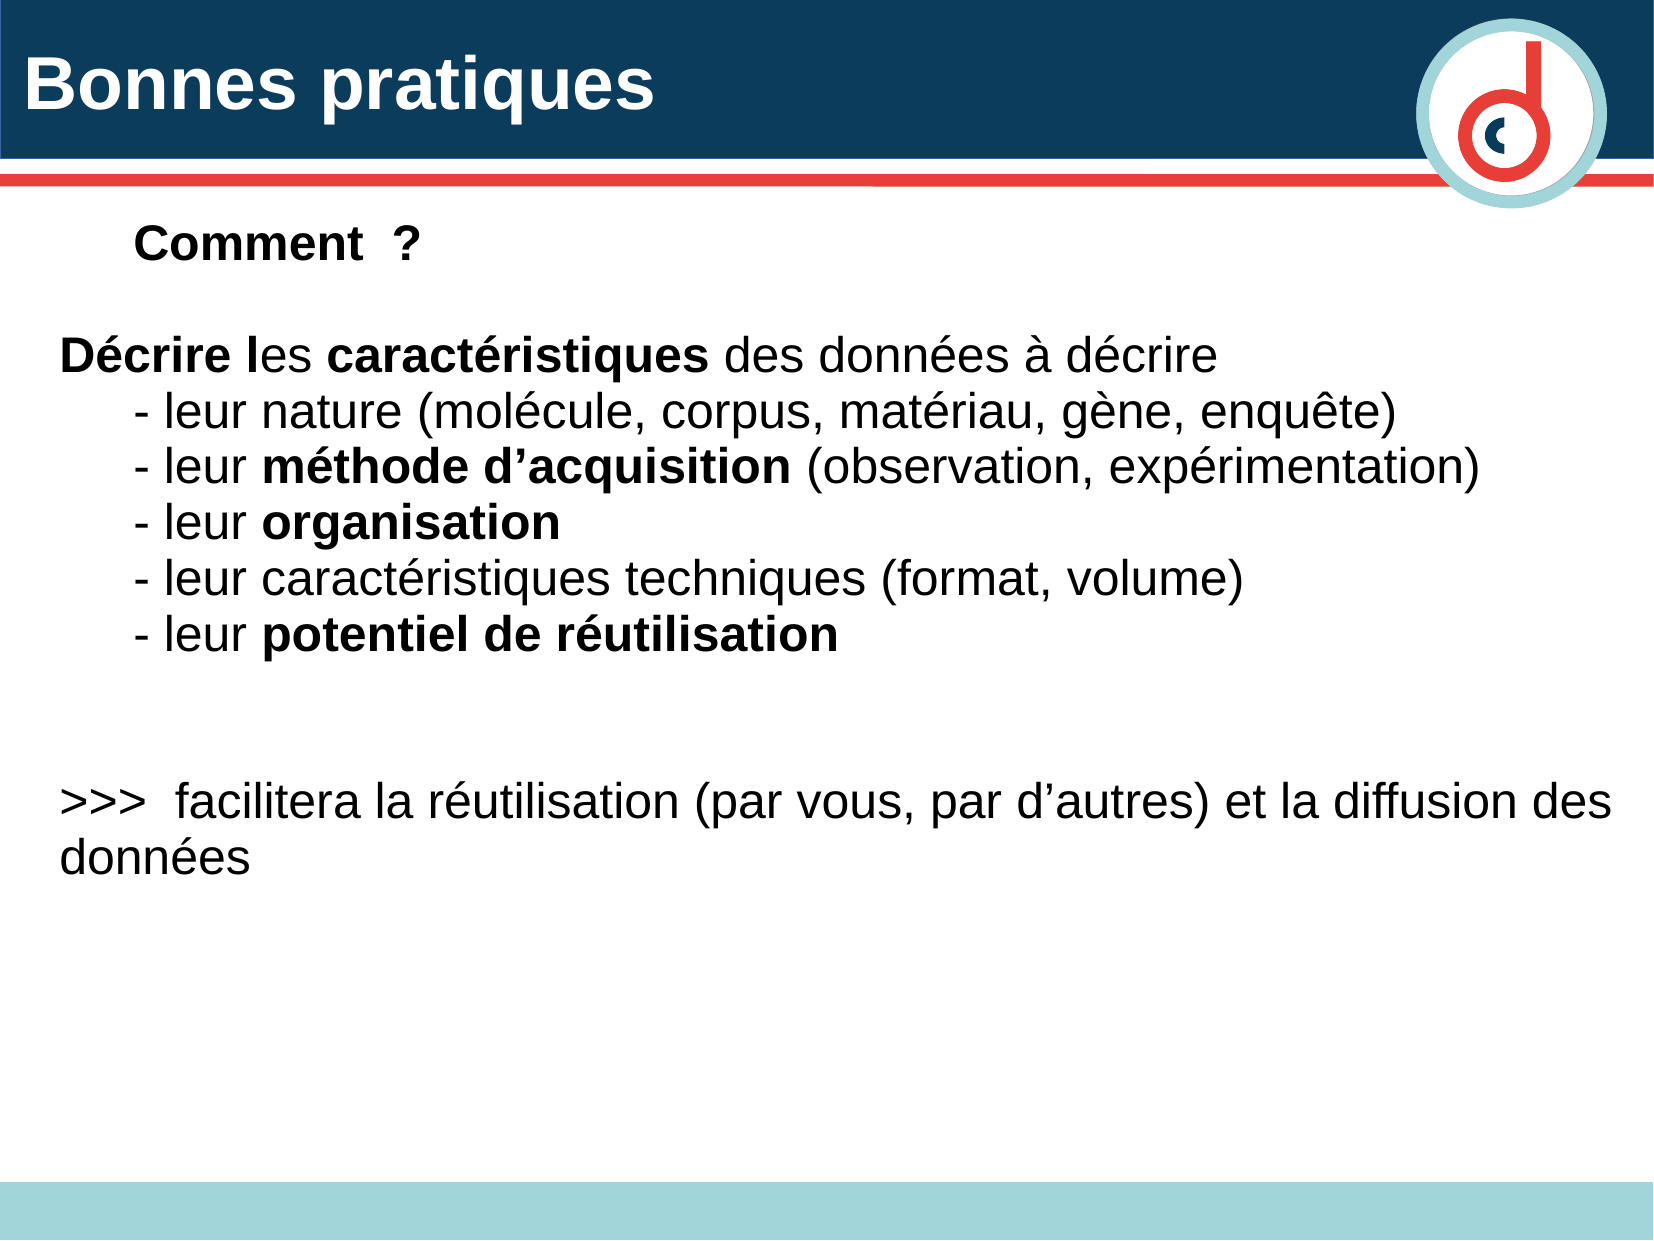

# Bonnes pratiques
	Comment ?
Décrire les caractéristiques des données à décrire
	- leur nature (molécule, corpus, matériau, gène, enquête)
	- leur méthode d’acquisition (observation, expérimentation)
	- leur organisation
	- leur caractéristiques techniques (format, volume)
	- leur potentiel de réutilisation
>>> facilitera la réutilisation (par vous, par d’autres) et la diffusion des données